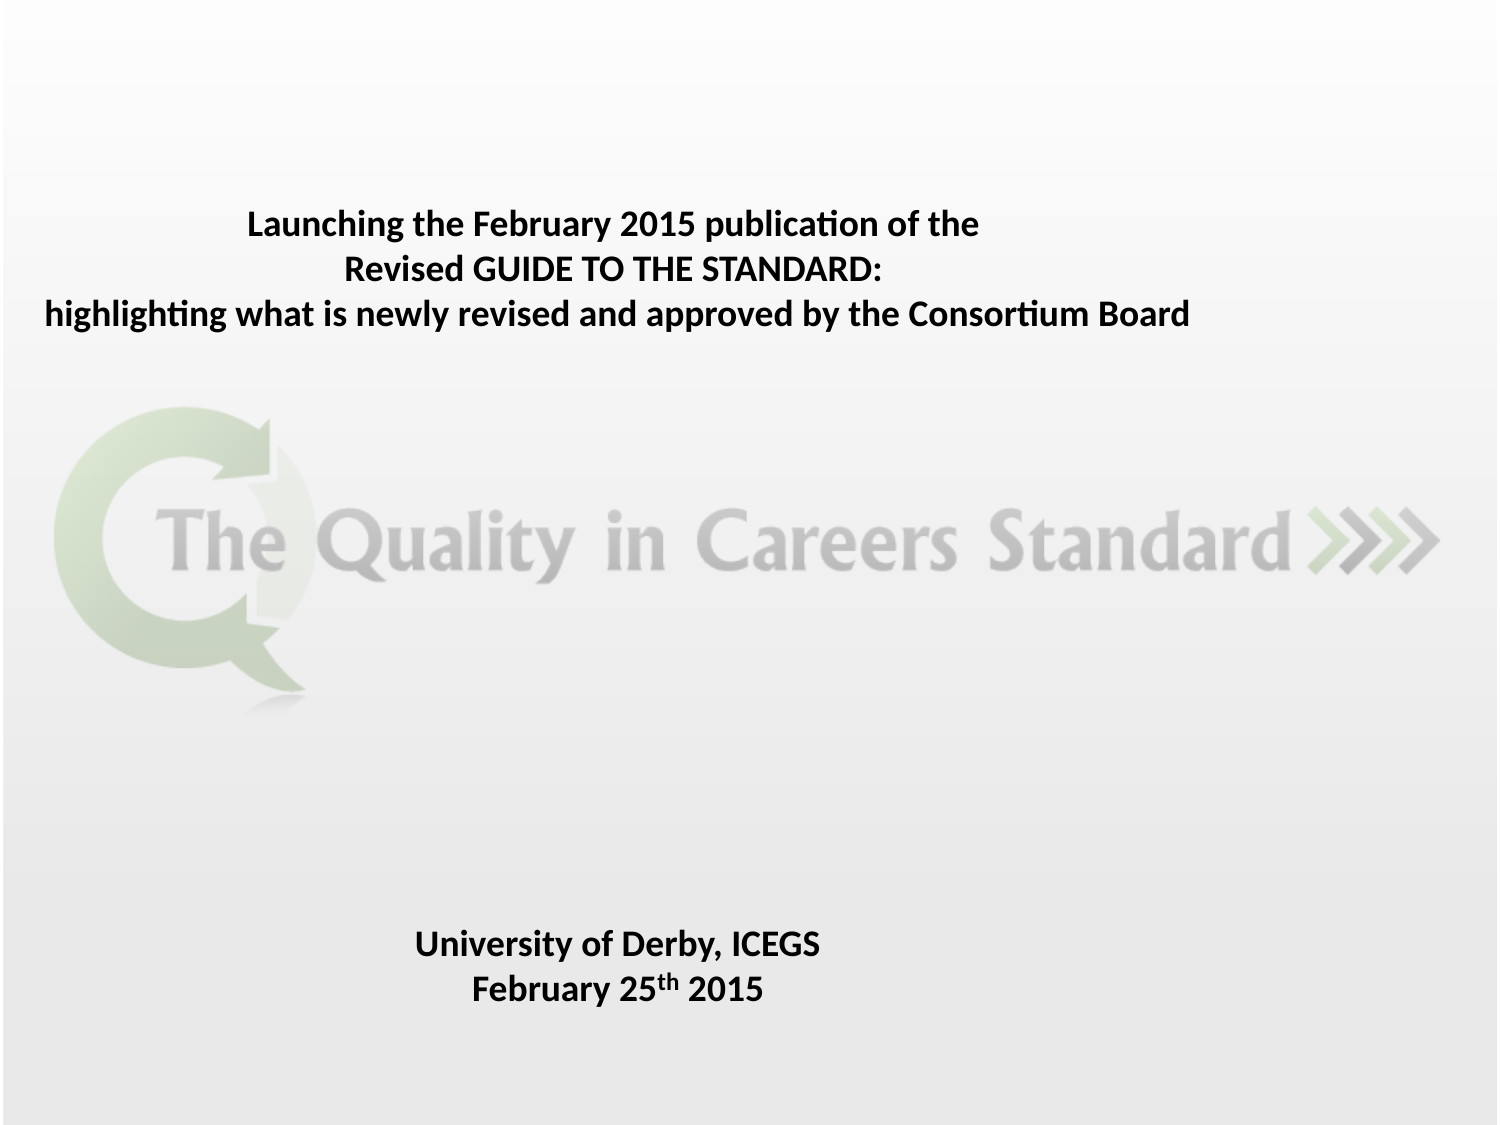

Launching the February 2015 publication of the
Revised GUIDE TO THE STANDARD:
highlighting what is newly revised and approved by the Consortium Board
University of Derby, ICEGS
February 25th 2015